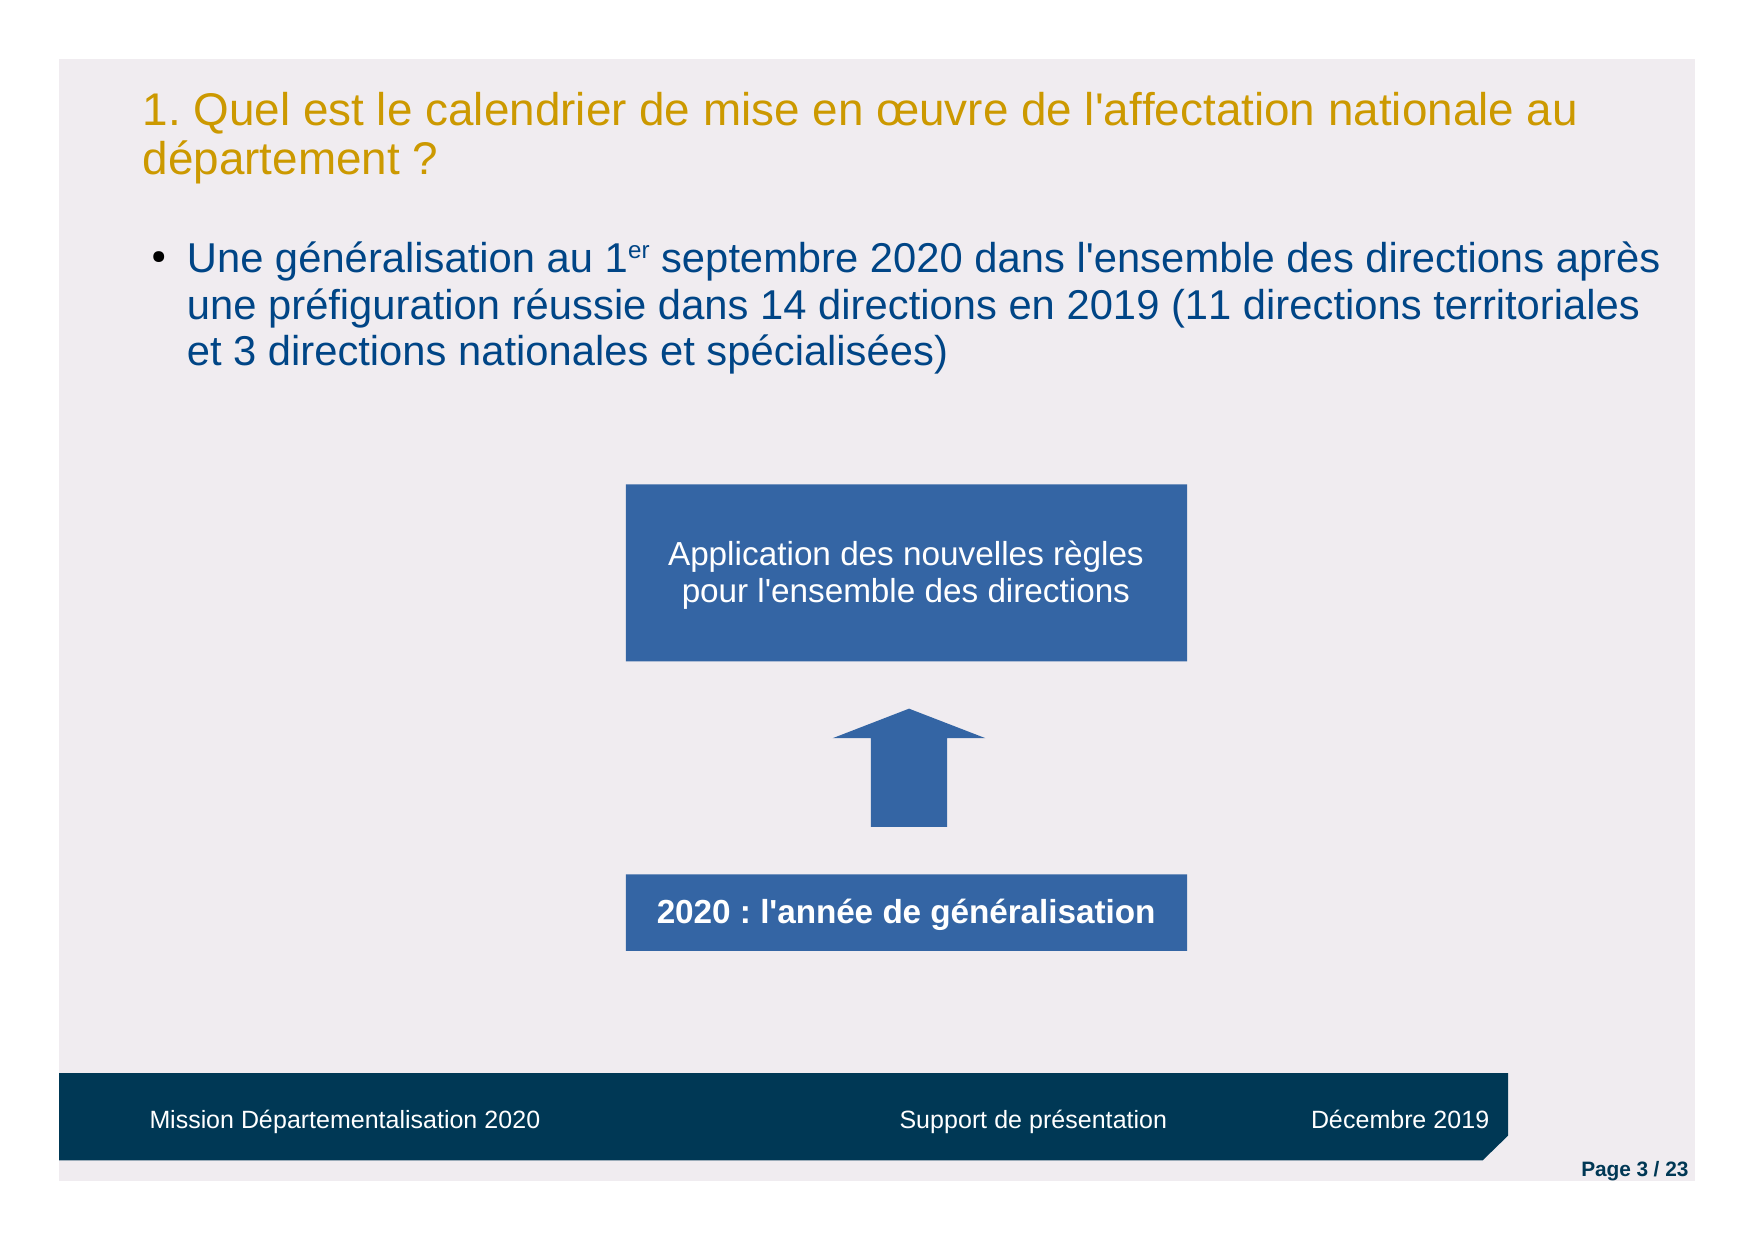

# 1. Quel est le calendrier de mise en œuvre de l'affectation nationale au département ?
Une généralisation au 1er septembre 2020 dans l'ensemble des directions après
une préfiguration réussie dans 14 directions en 2019 (11 directions territoriales
et 3 directions nationales et spécialisées)
Application des nouvelles règles
pour l'ensemble des directions
2020 : l'année de généralisation